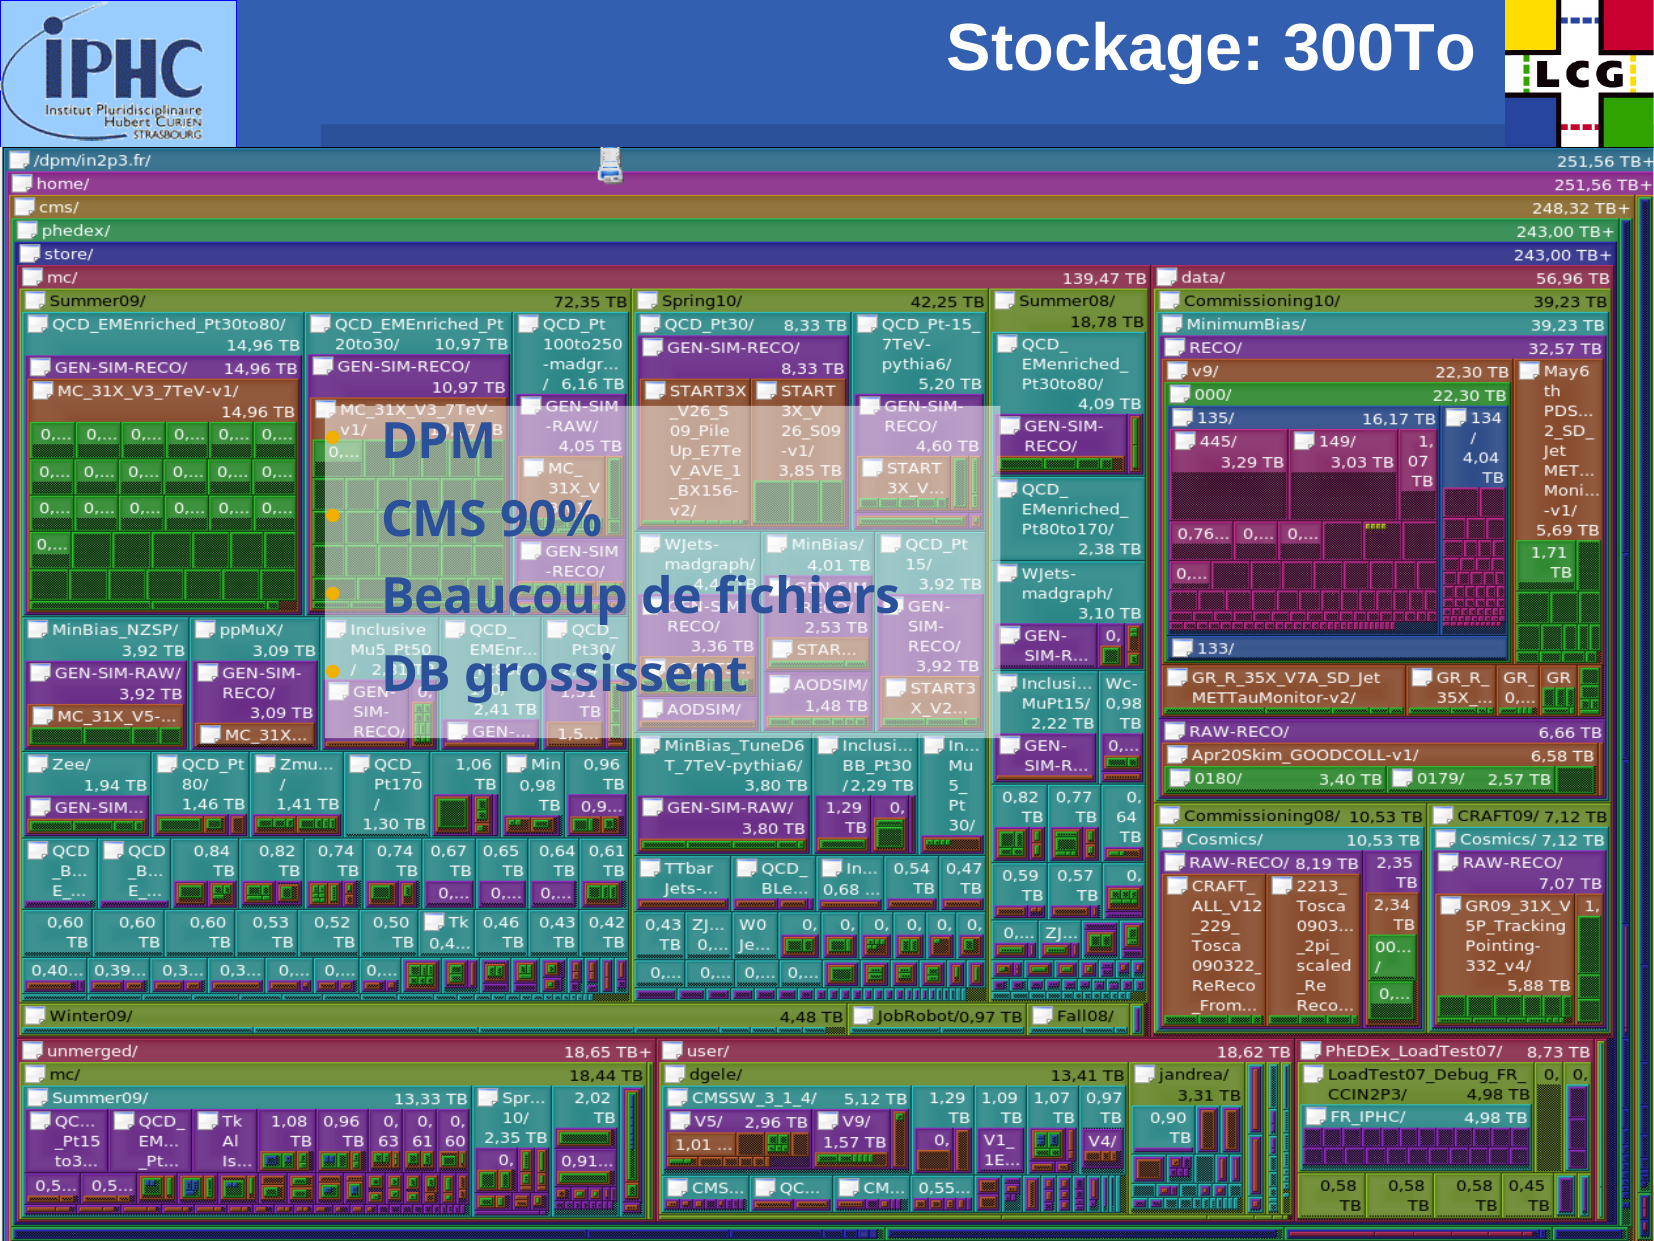

# Stockage: 300To
DPM
CMS 90%
Beaucoup de fichiers
DB grossissent